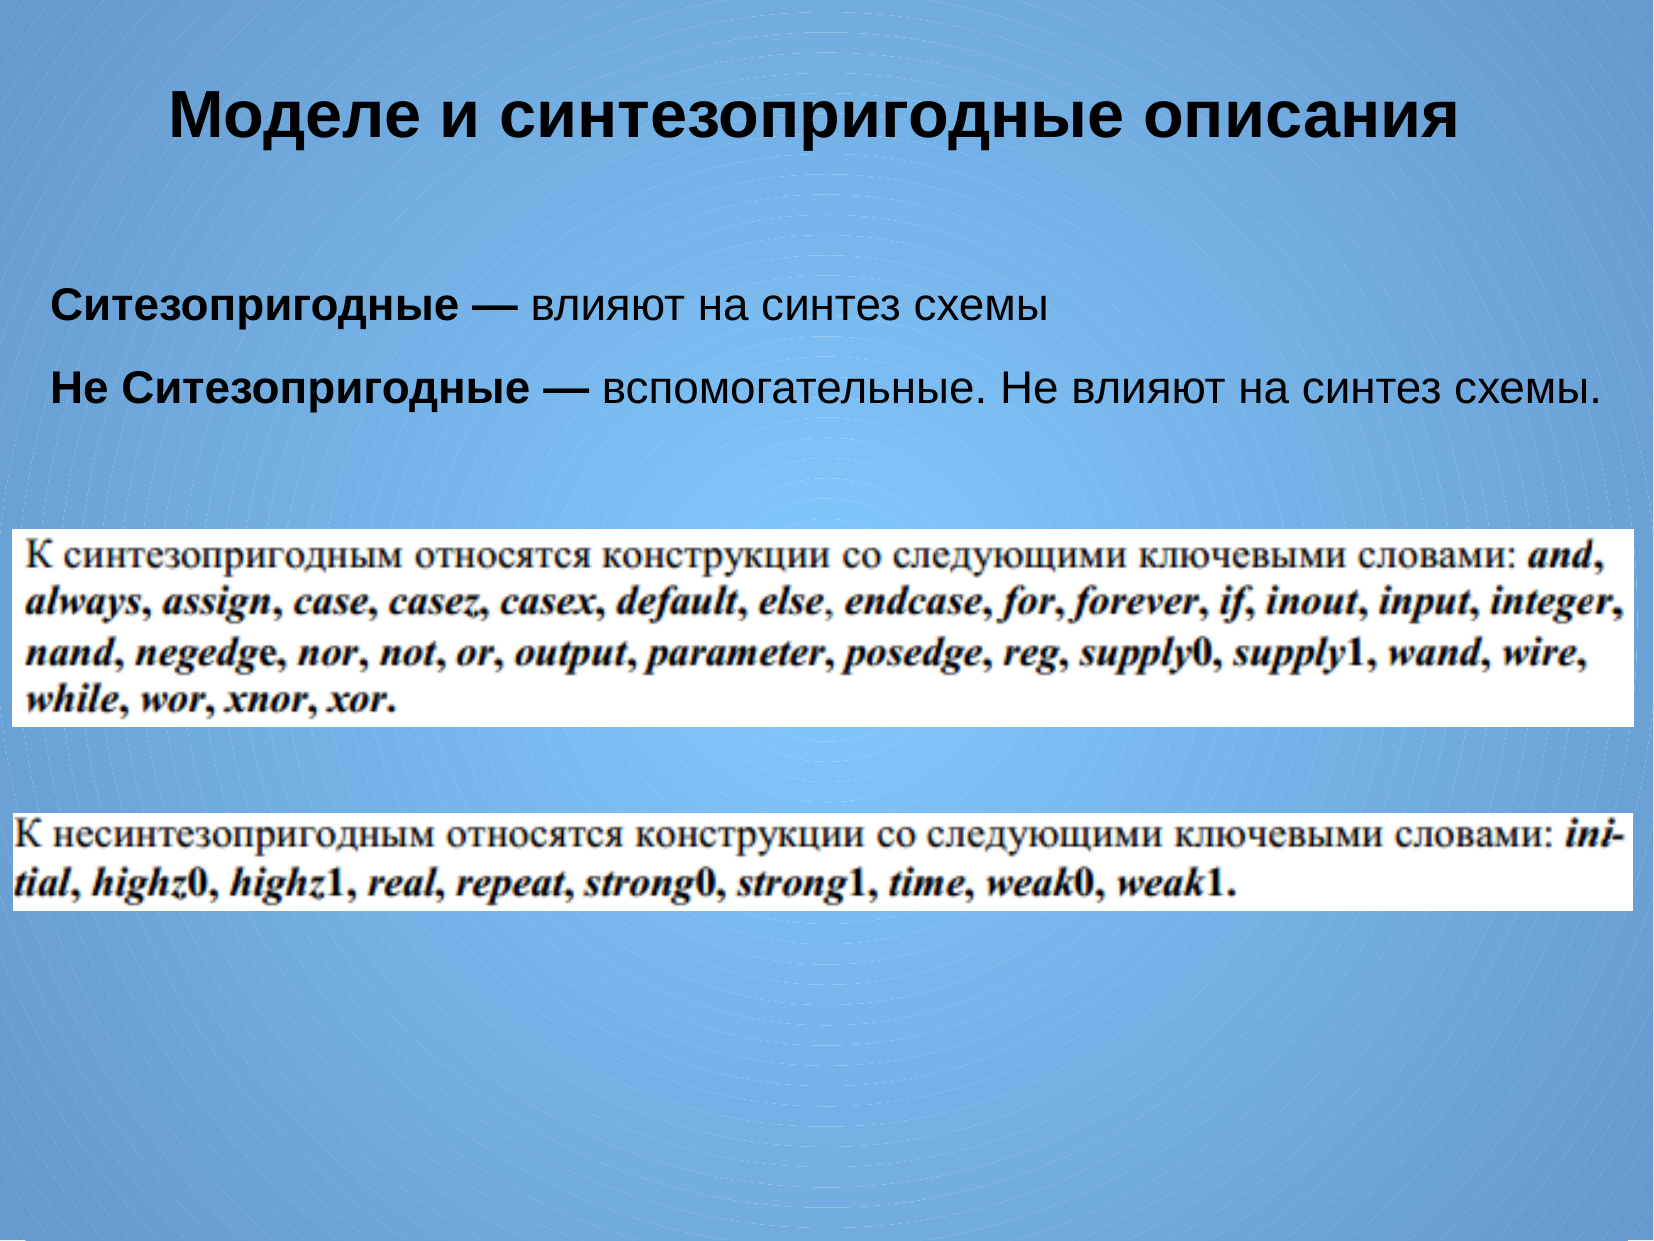

Моделе и синтезопригодные описания
Ситезопригодные — влияют на синтез схемы
Не Ситезопригодные — вспомогательные. Не влияют на синтез схемы.